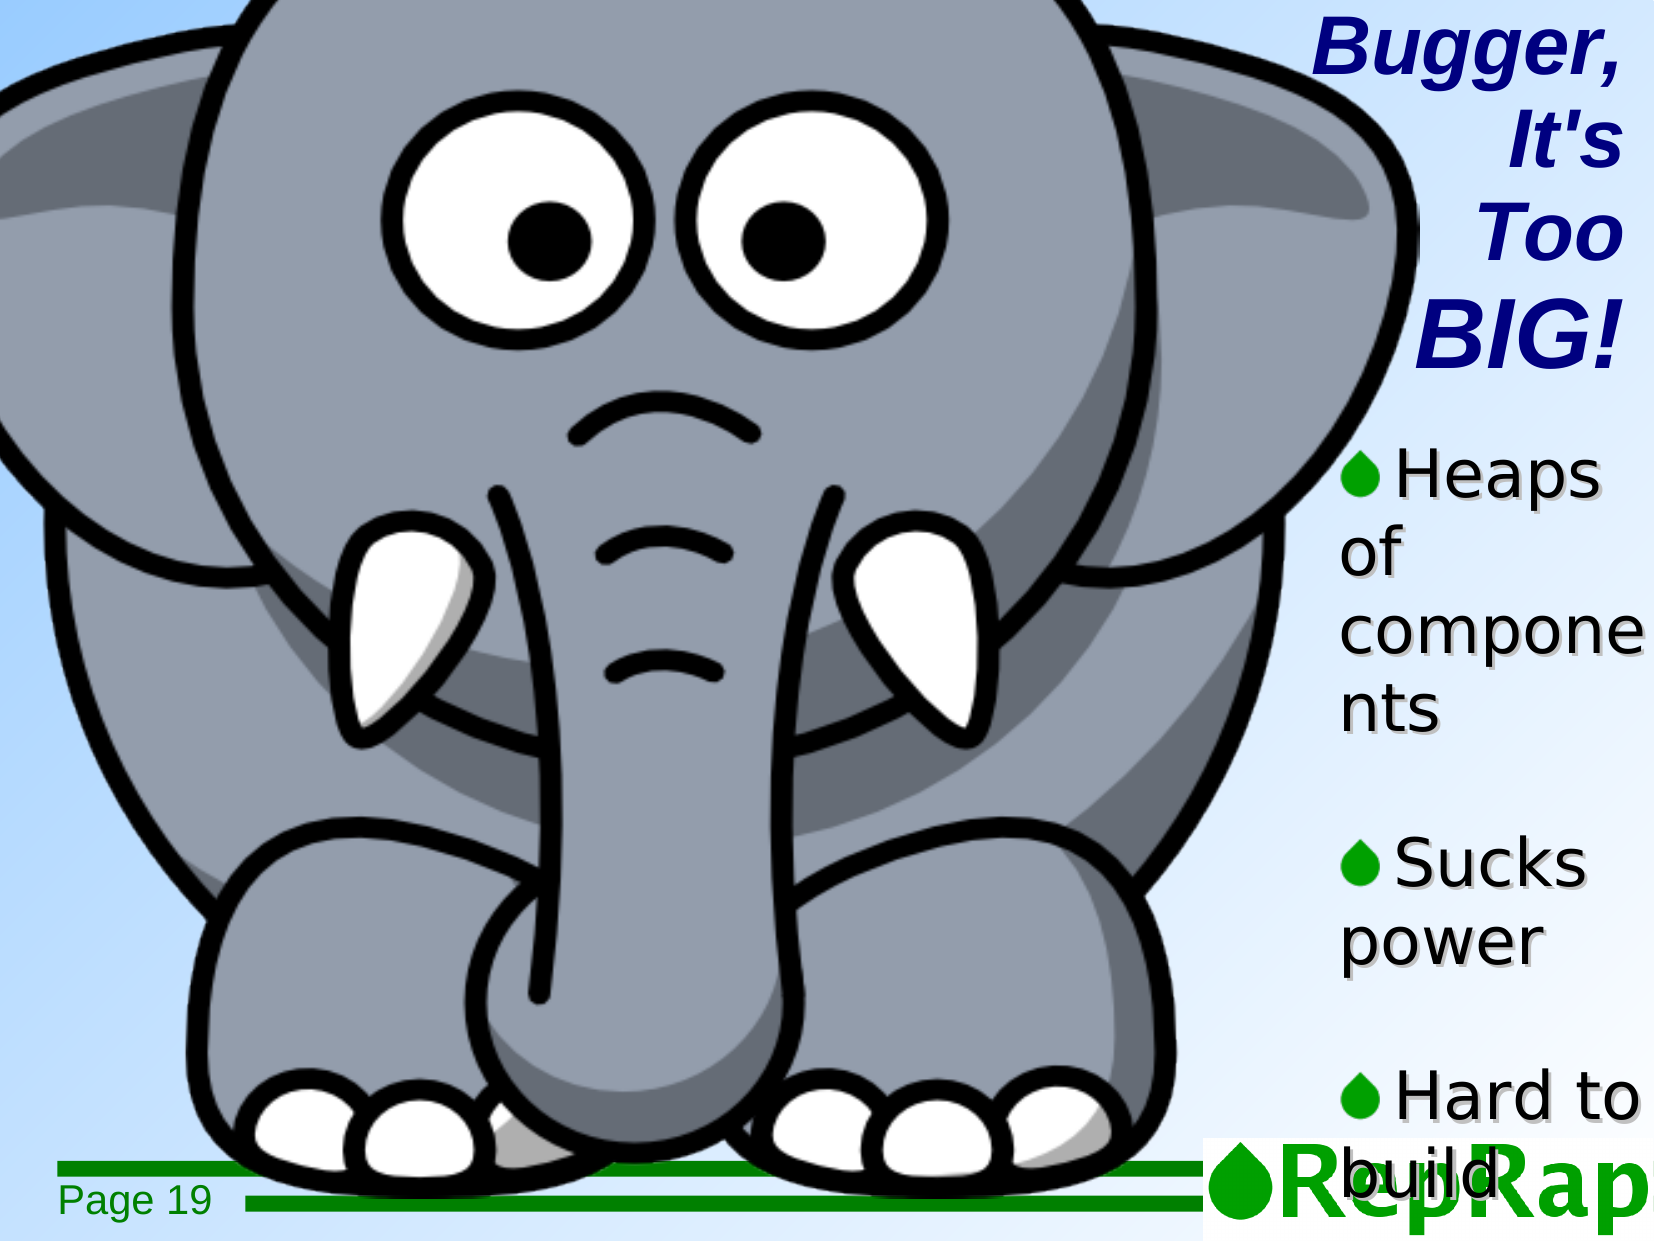

# Bugger, It's Too BIG!
Heaps of components
Sucks power
Hard to build